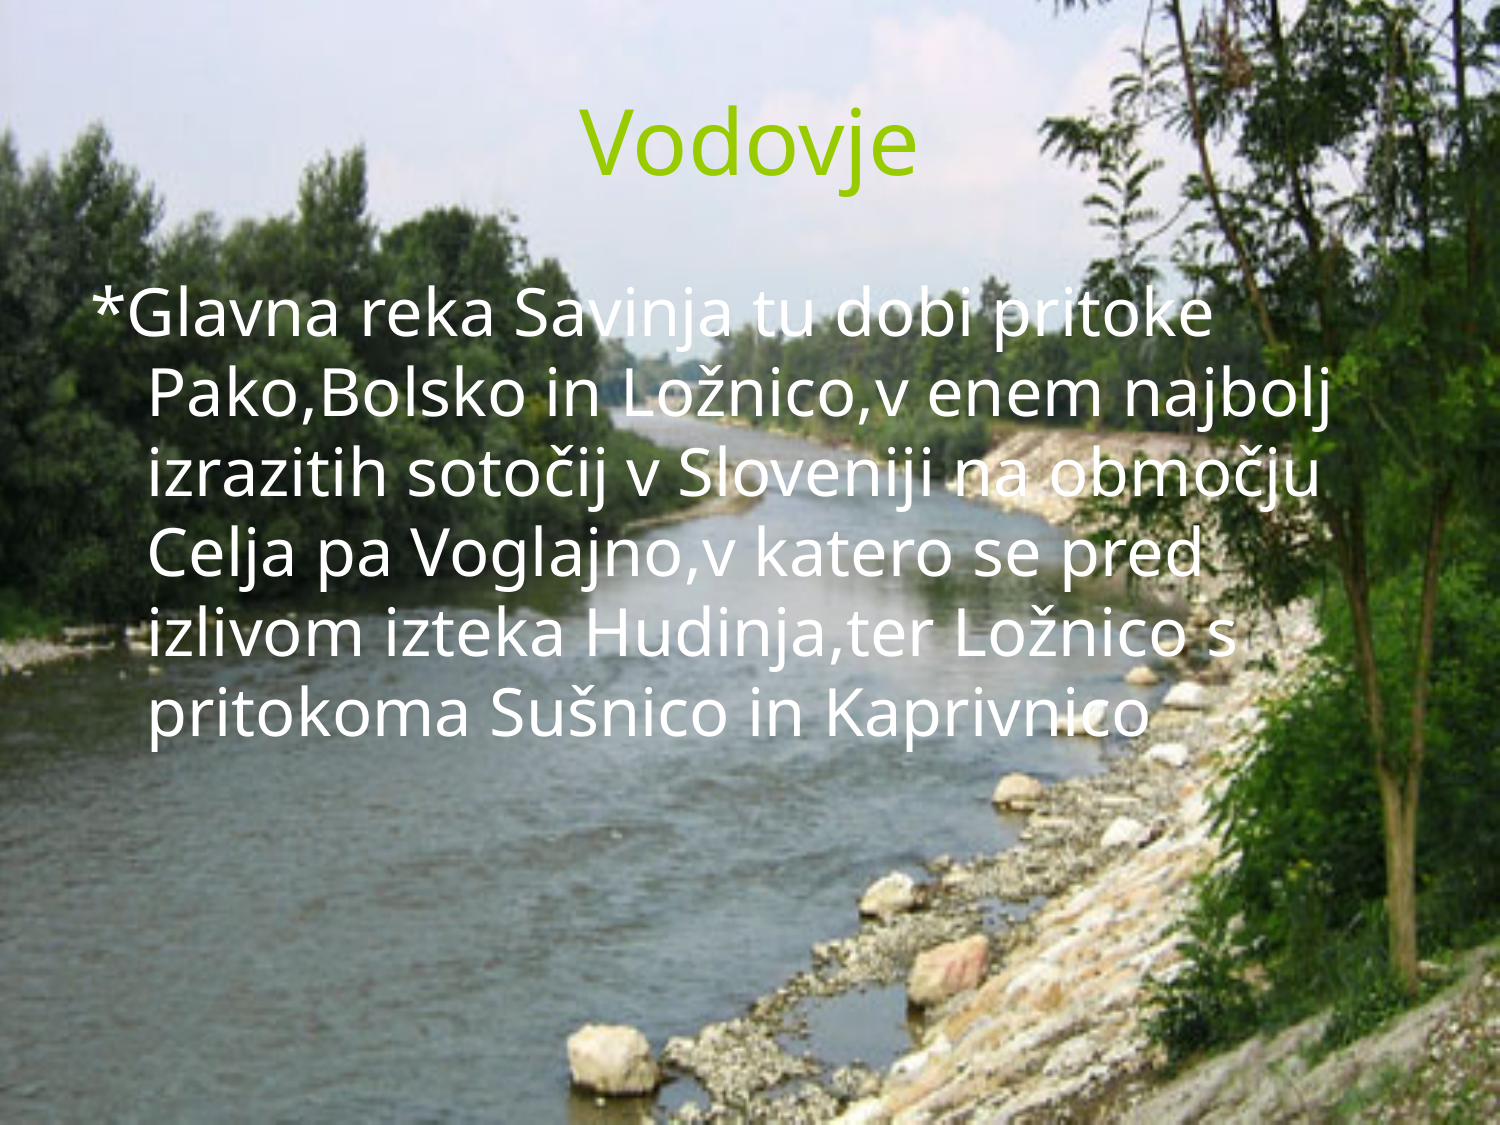

# Vodovje
*Glavna reka Savinja tu dobi pritoke Pako,Bolsko in Ložnico,v enem najbolj izrazitih sotočij v Sloveniji na območju Celja pa Voglajno,v katero se pred izlivom izteka Hudinja,ter Ložnico s pritokoma Sušnico in Kaprivnico